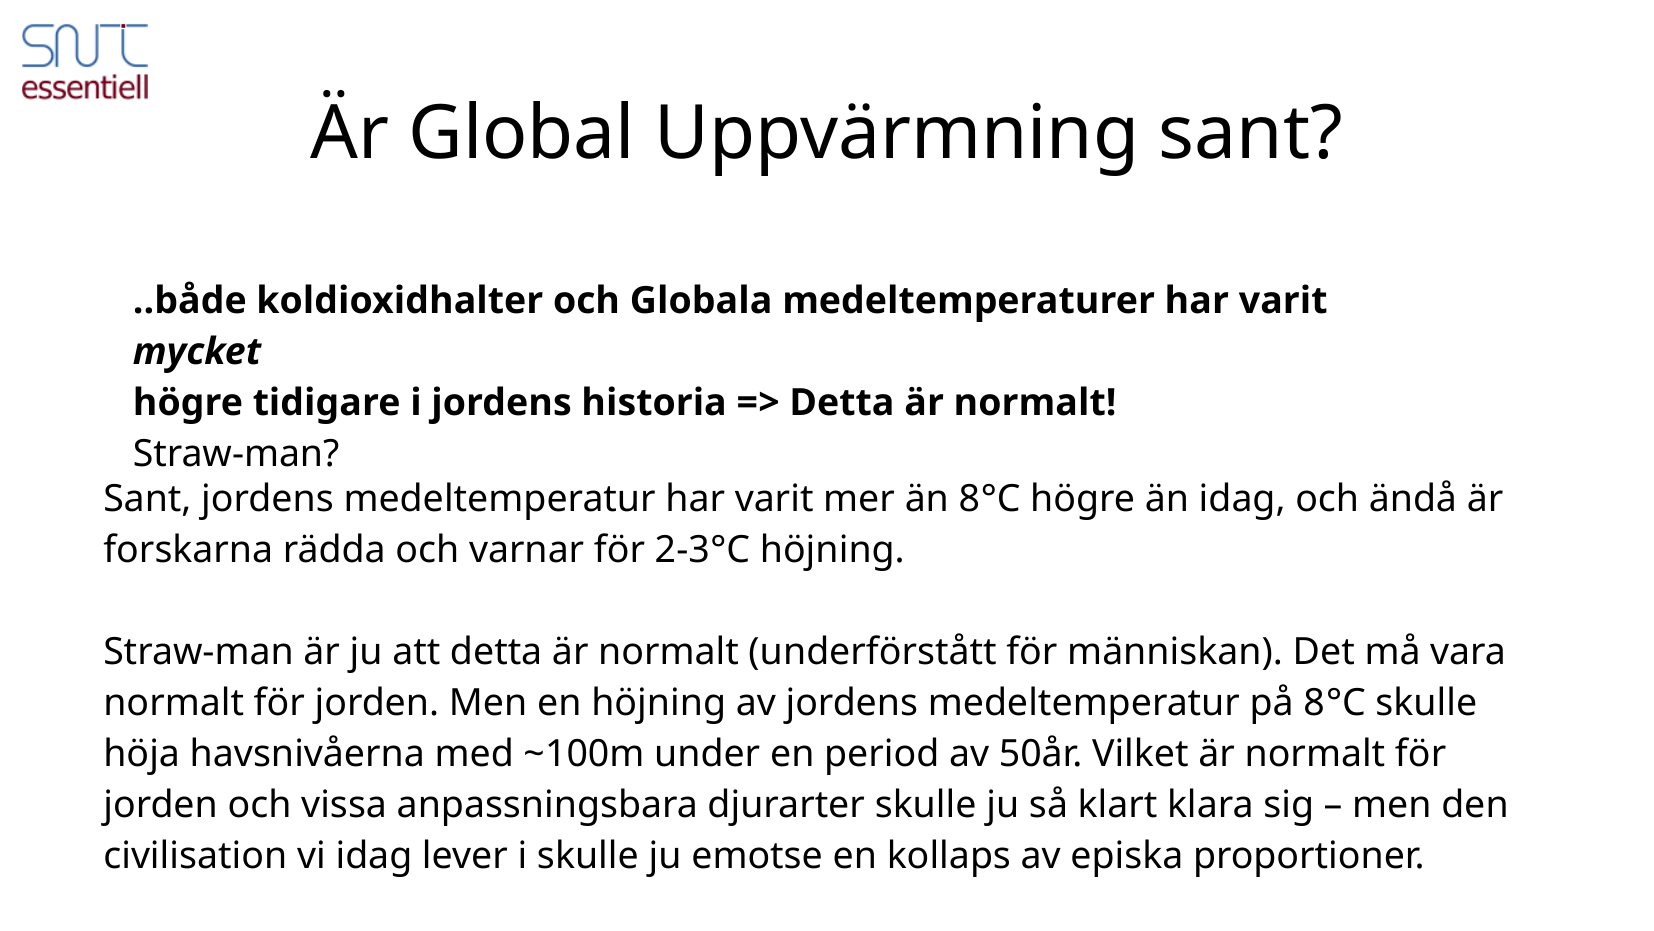

# Är Global Uppvärmning sant?
..både koldioxidhalter och Globala medeltemperaturer har varit mycket
högre tidigare i jordens historia => Detta är normalt!
Straw-man?
Sant, jordens medeltemperatur har varit mer än 8°C högre än idag, och ändå är forskarna rädda och varnar för 2-3°C höjning.
Straw-man är ju att detta är normalt (underförstått för människan). Det må vara normalt för jorden. Men en höjning av jordens medeltemperatur på 8°C skulle höja havsnivåerna med ~100m under en period av 50år. Vilket är normalt för jorden och vissa anpassningsbara djurarter skulle ju så klart klara sig – men den civilisation vi idag lever i skulle ju emotse en kollaps av episka proportioner.